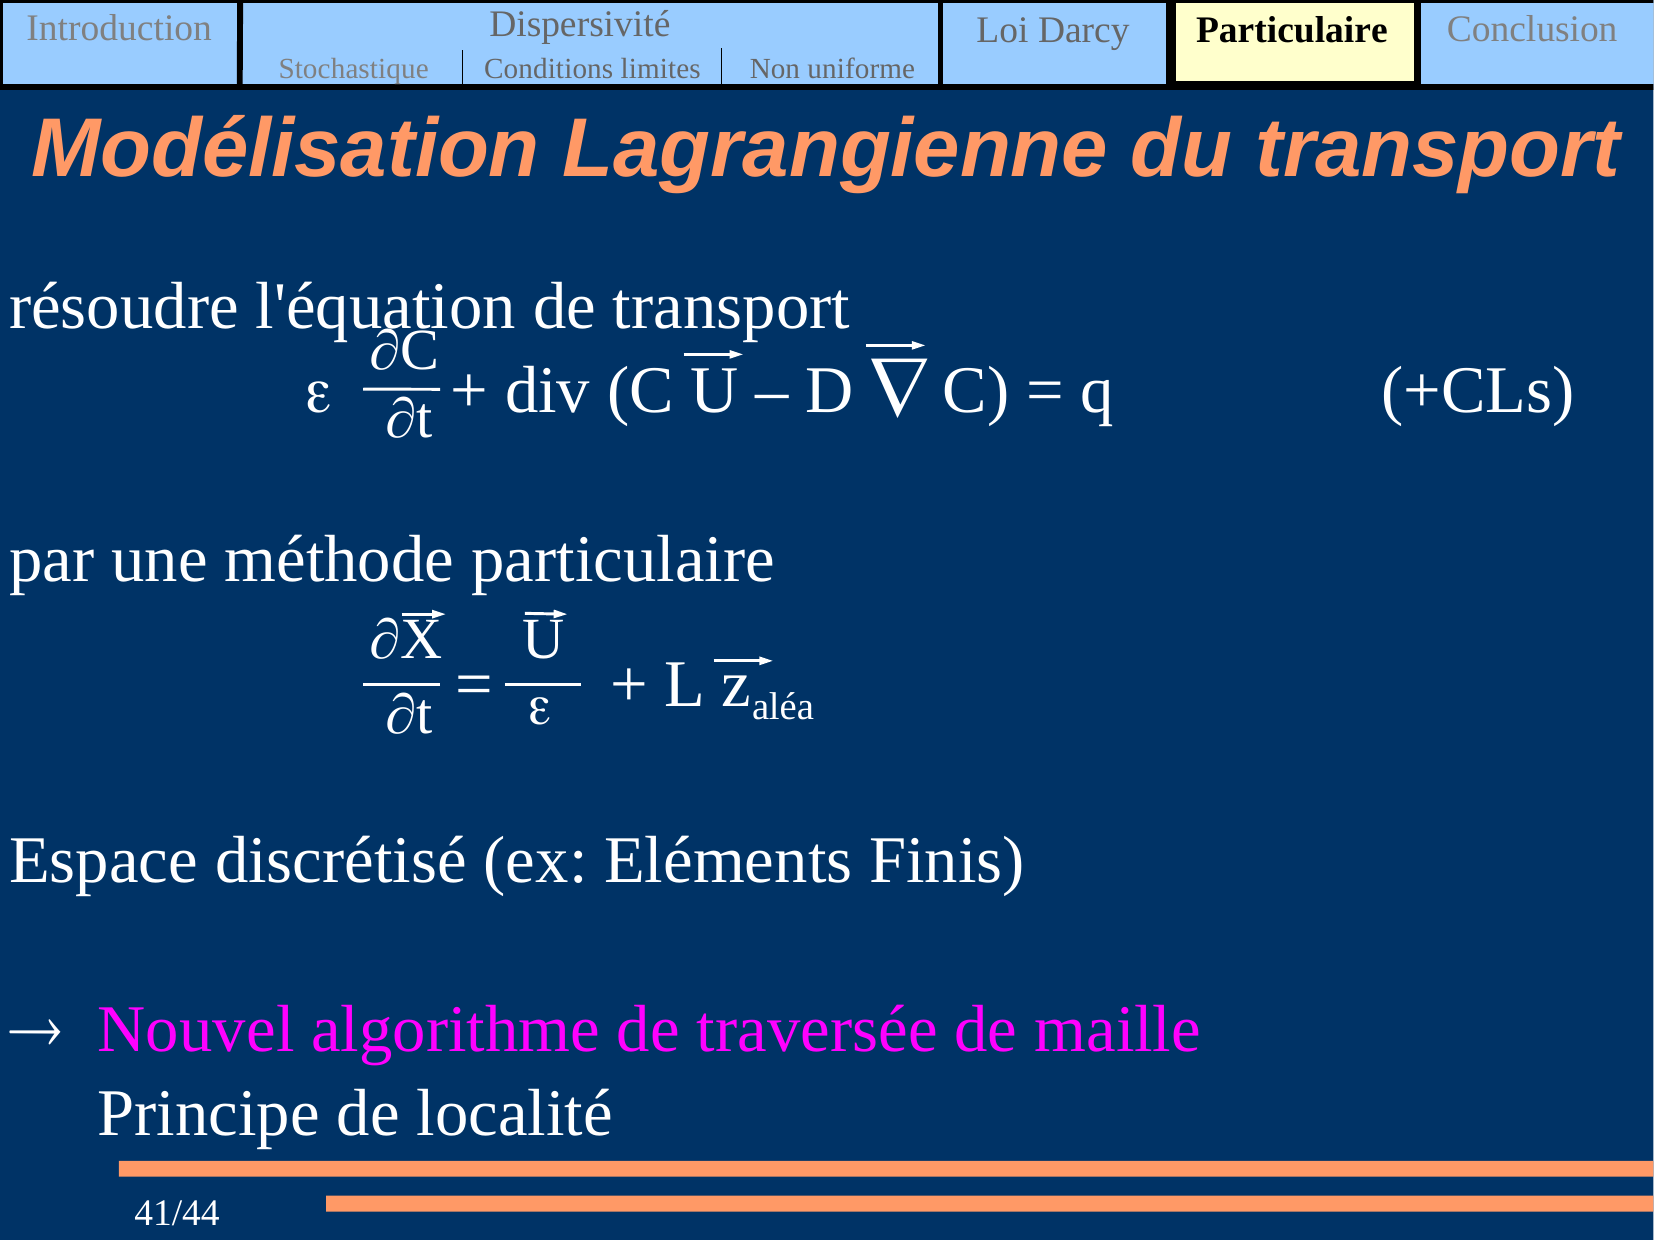

Dispersivité
Introduction
Conclusion
Loi Darcy
Particulaire
Stochastique
Conditions limites
Non uniforme
Modélisation Lagrangienne du transport
résoudre l'équation de transport
	e + div (C U – D  C) = q (+CLs)
par une méthode particulaire
	 = + L zaléa
Espace discrétisé (ex: Eléments Finis)
	Nouvel algorithme de traversée de maille
	Principe de localité
¶C
¶t
¶X
U
¶t
e